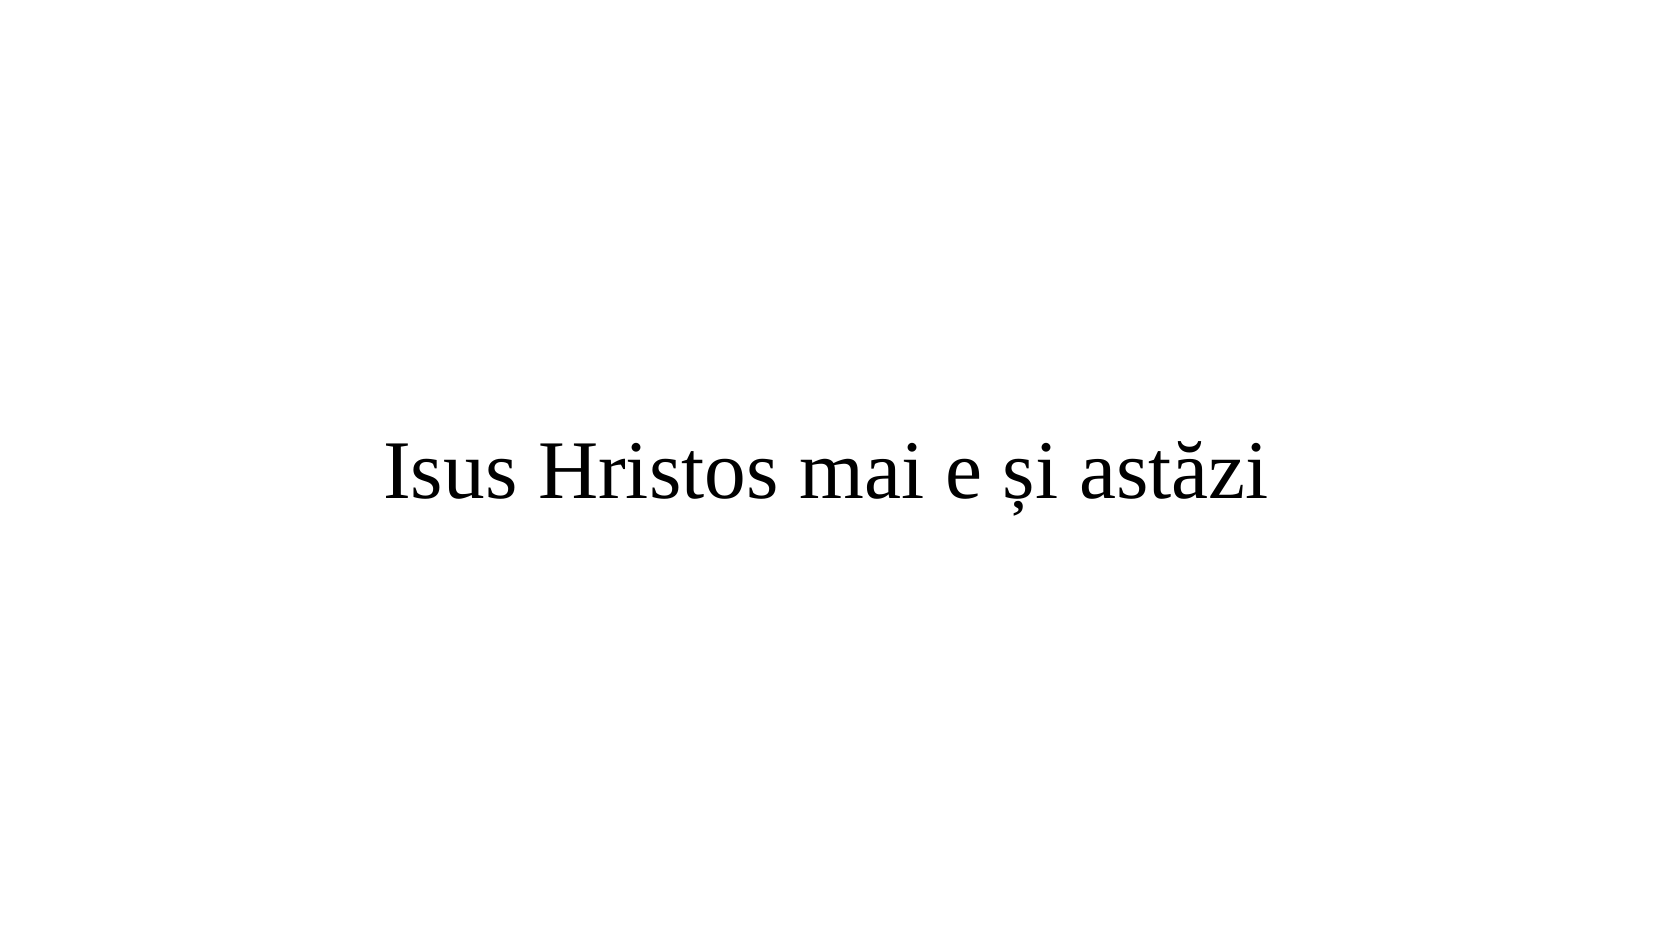

# Isus Hristos mai e și astăzi